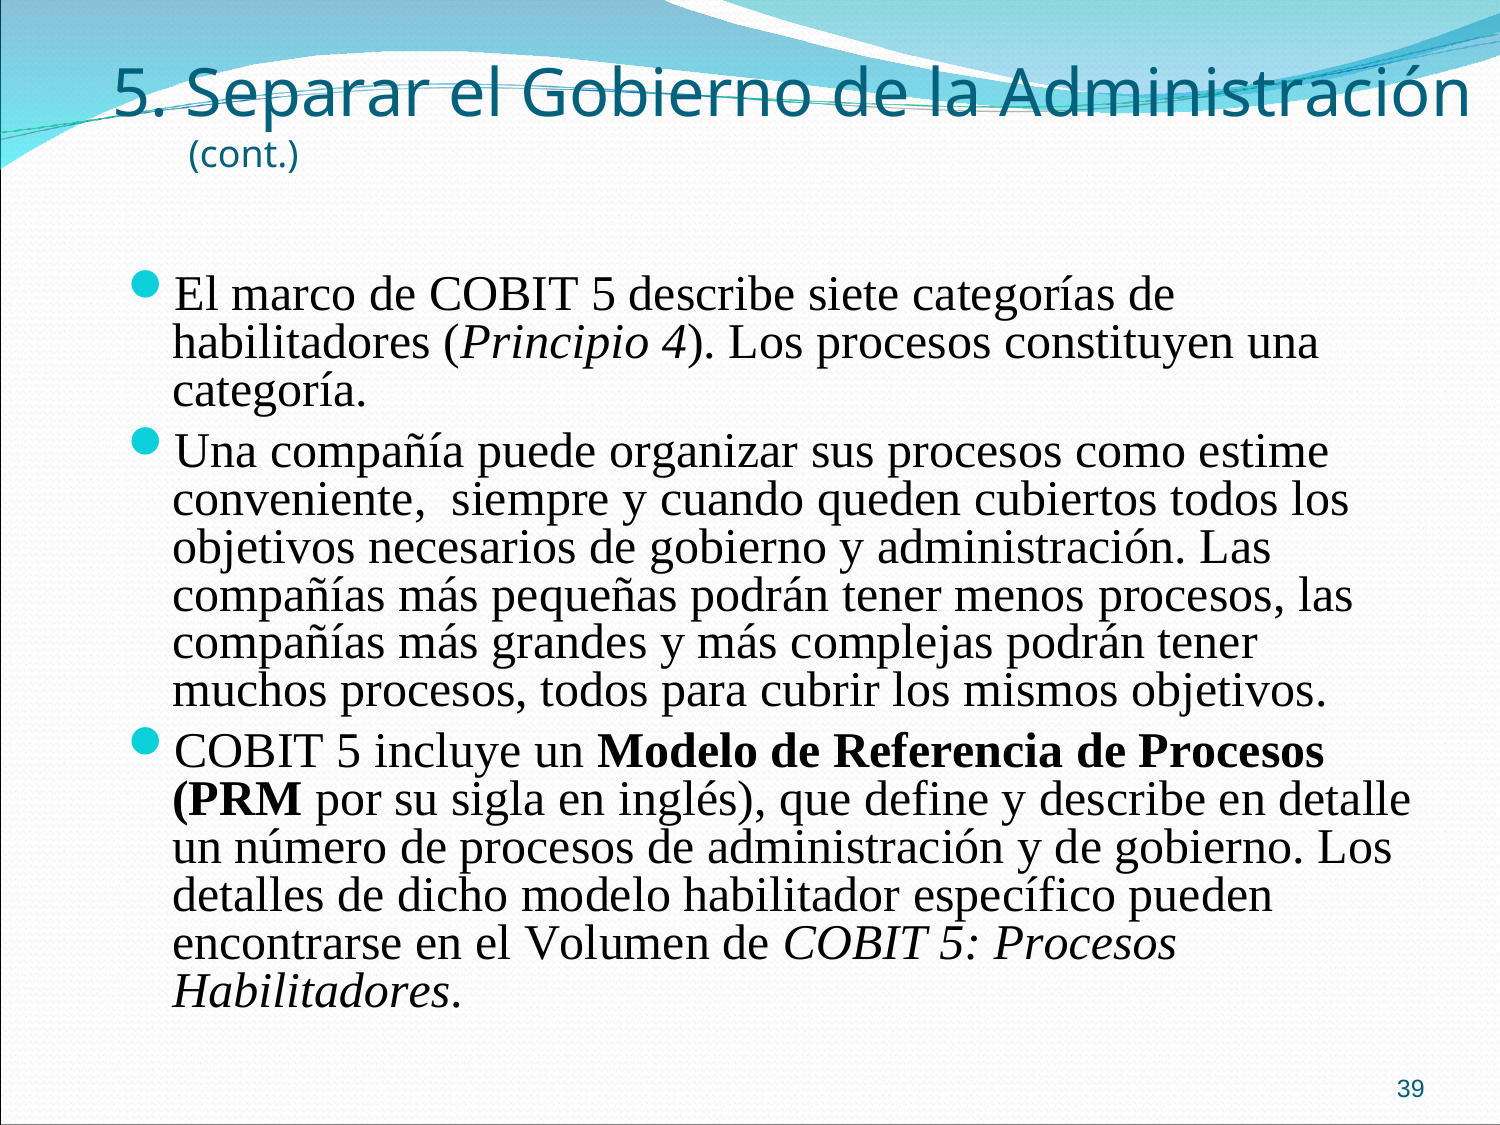

# 5. Separar el Gobierno de la Administración (cont.)
El marco de COBIT 5 describe siete categorías de habilitadores (Principio 4). Los procesos constituyen una categoría.
Una compañía puede organizar sus procesos como estime conveniente, siempre y cuando queden cubiertos todos los objetivos necesarios de gobierno y administración. Las compañías más pequeñas podrán tener menos procesos, las compañías más grandes y más complejas podrán tener muchos procesos, todos para cubrir los mismos objetivos.
COBIT 5 incluye un Modelo de Referencia de Procesos (PRM por su sigla en inglés), que define y describe en detalle un número de procesos de administración y de gobierno. Los detalles de dicho modelo habilitador específico pueden encontrarse en el Volumen de COBIT 5: Procesos Habilitadores.